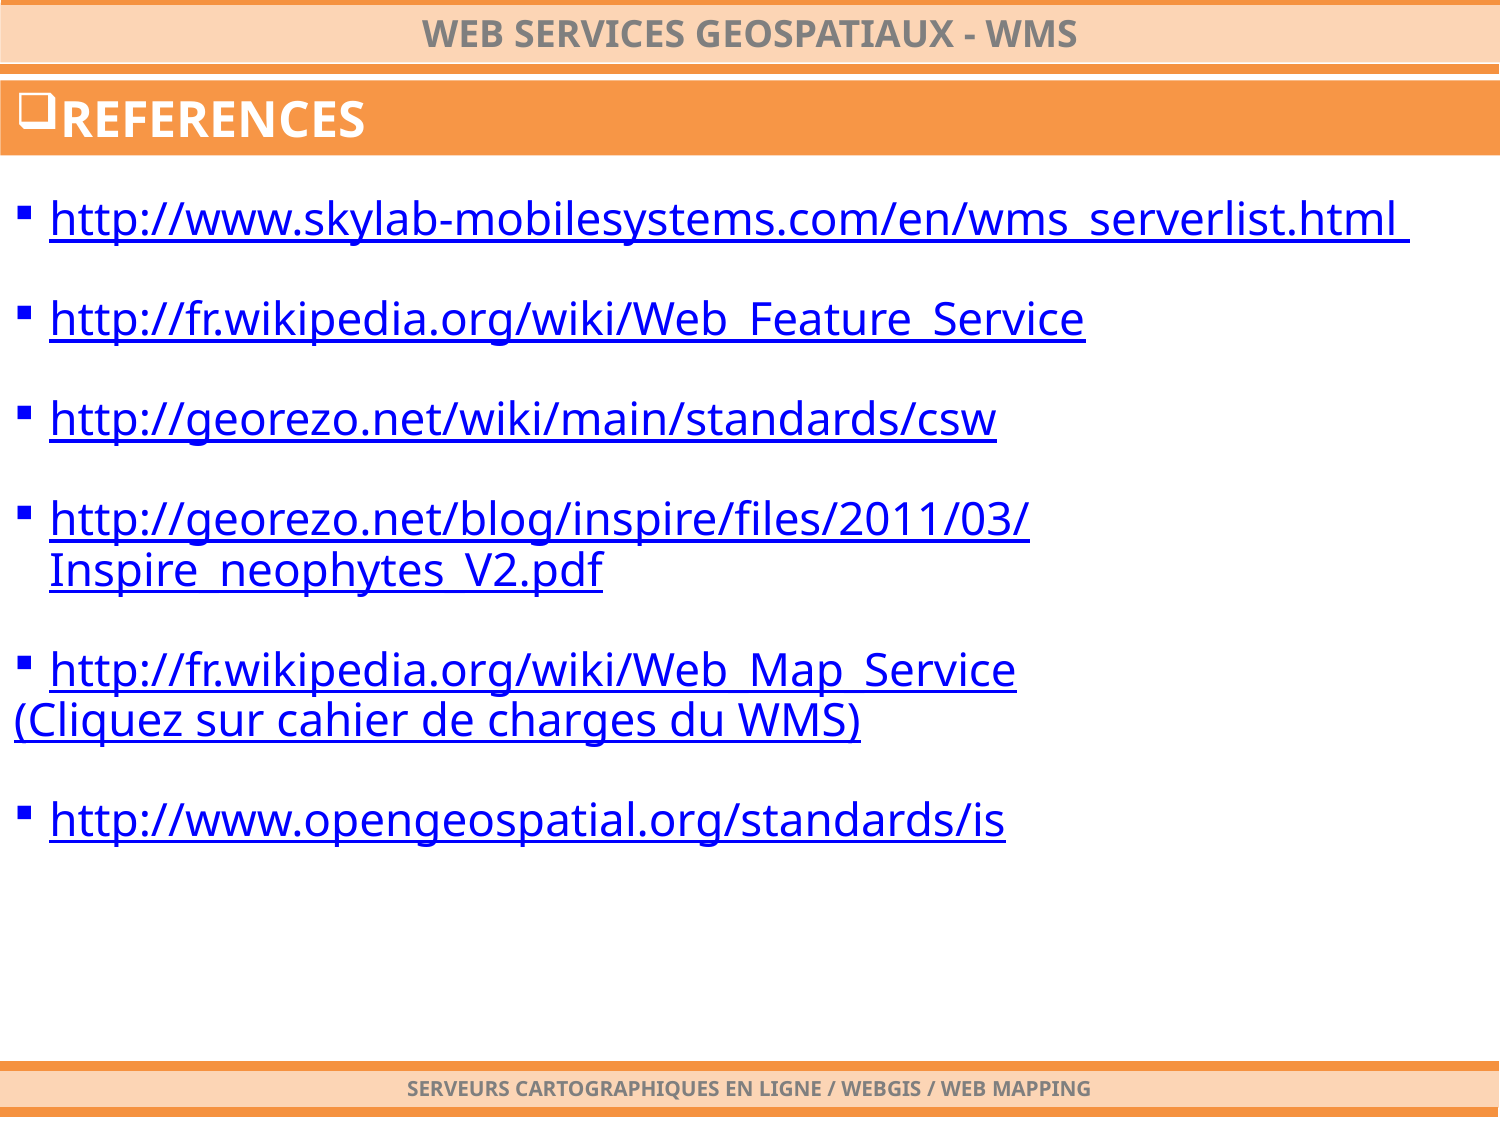

WEB SERVICES GEOSPATIAUX - WMS
REFERENCES
http://www.skylab-mobilesystems.com/en/wms_serverlist.html
http://fr.wikipedia.org/wiki/Web_Feature_Service
http://georezo.net/wiki/main/standards/csw
http://georezo.net/blog/inspire/files/2011/03/Inspire_neophytes_V2.pdf
http://fr.wikipedia.org/wiki/Web_Map_Service
(Cliquez sur cahier de charges du WMS)
http://www.opengeospatial.org/standards/is
SERVEURS CARTOGRAPHIQUES EN LIGNE / WEBGIS / WEB MAPPING